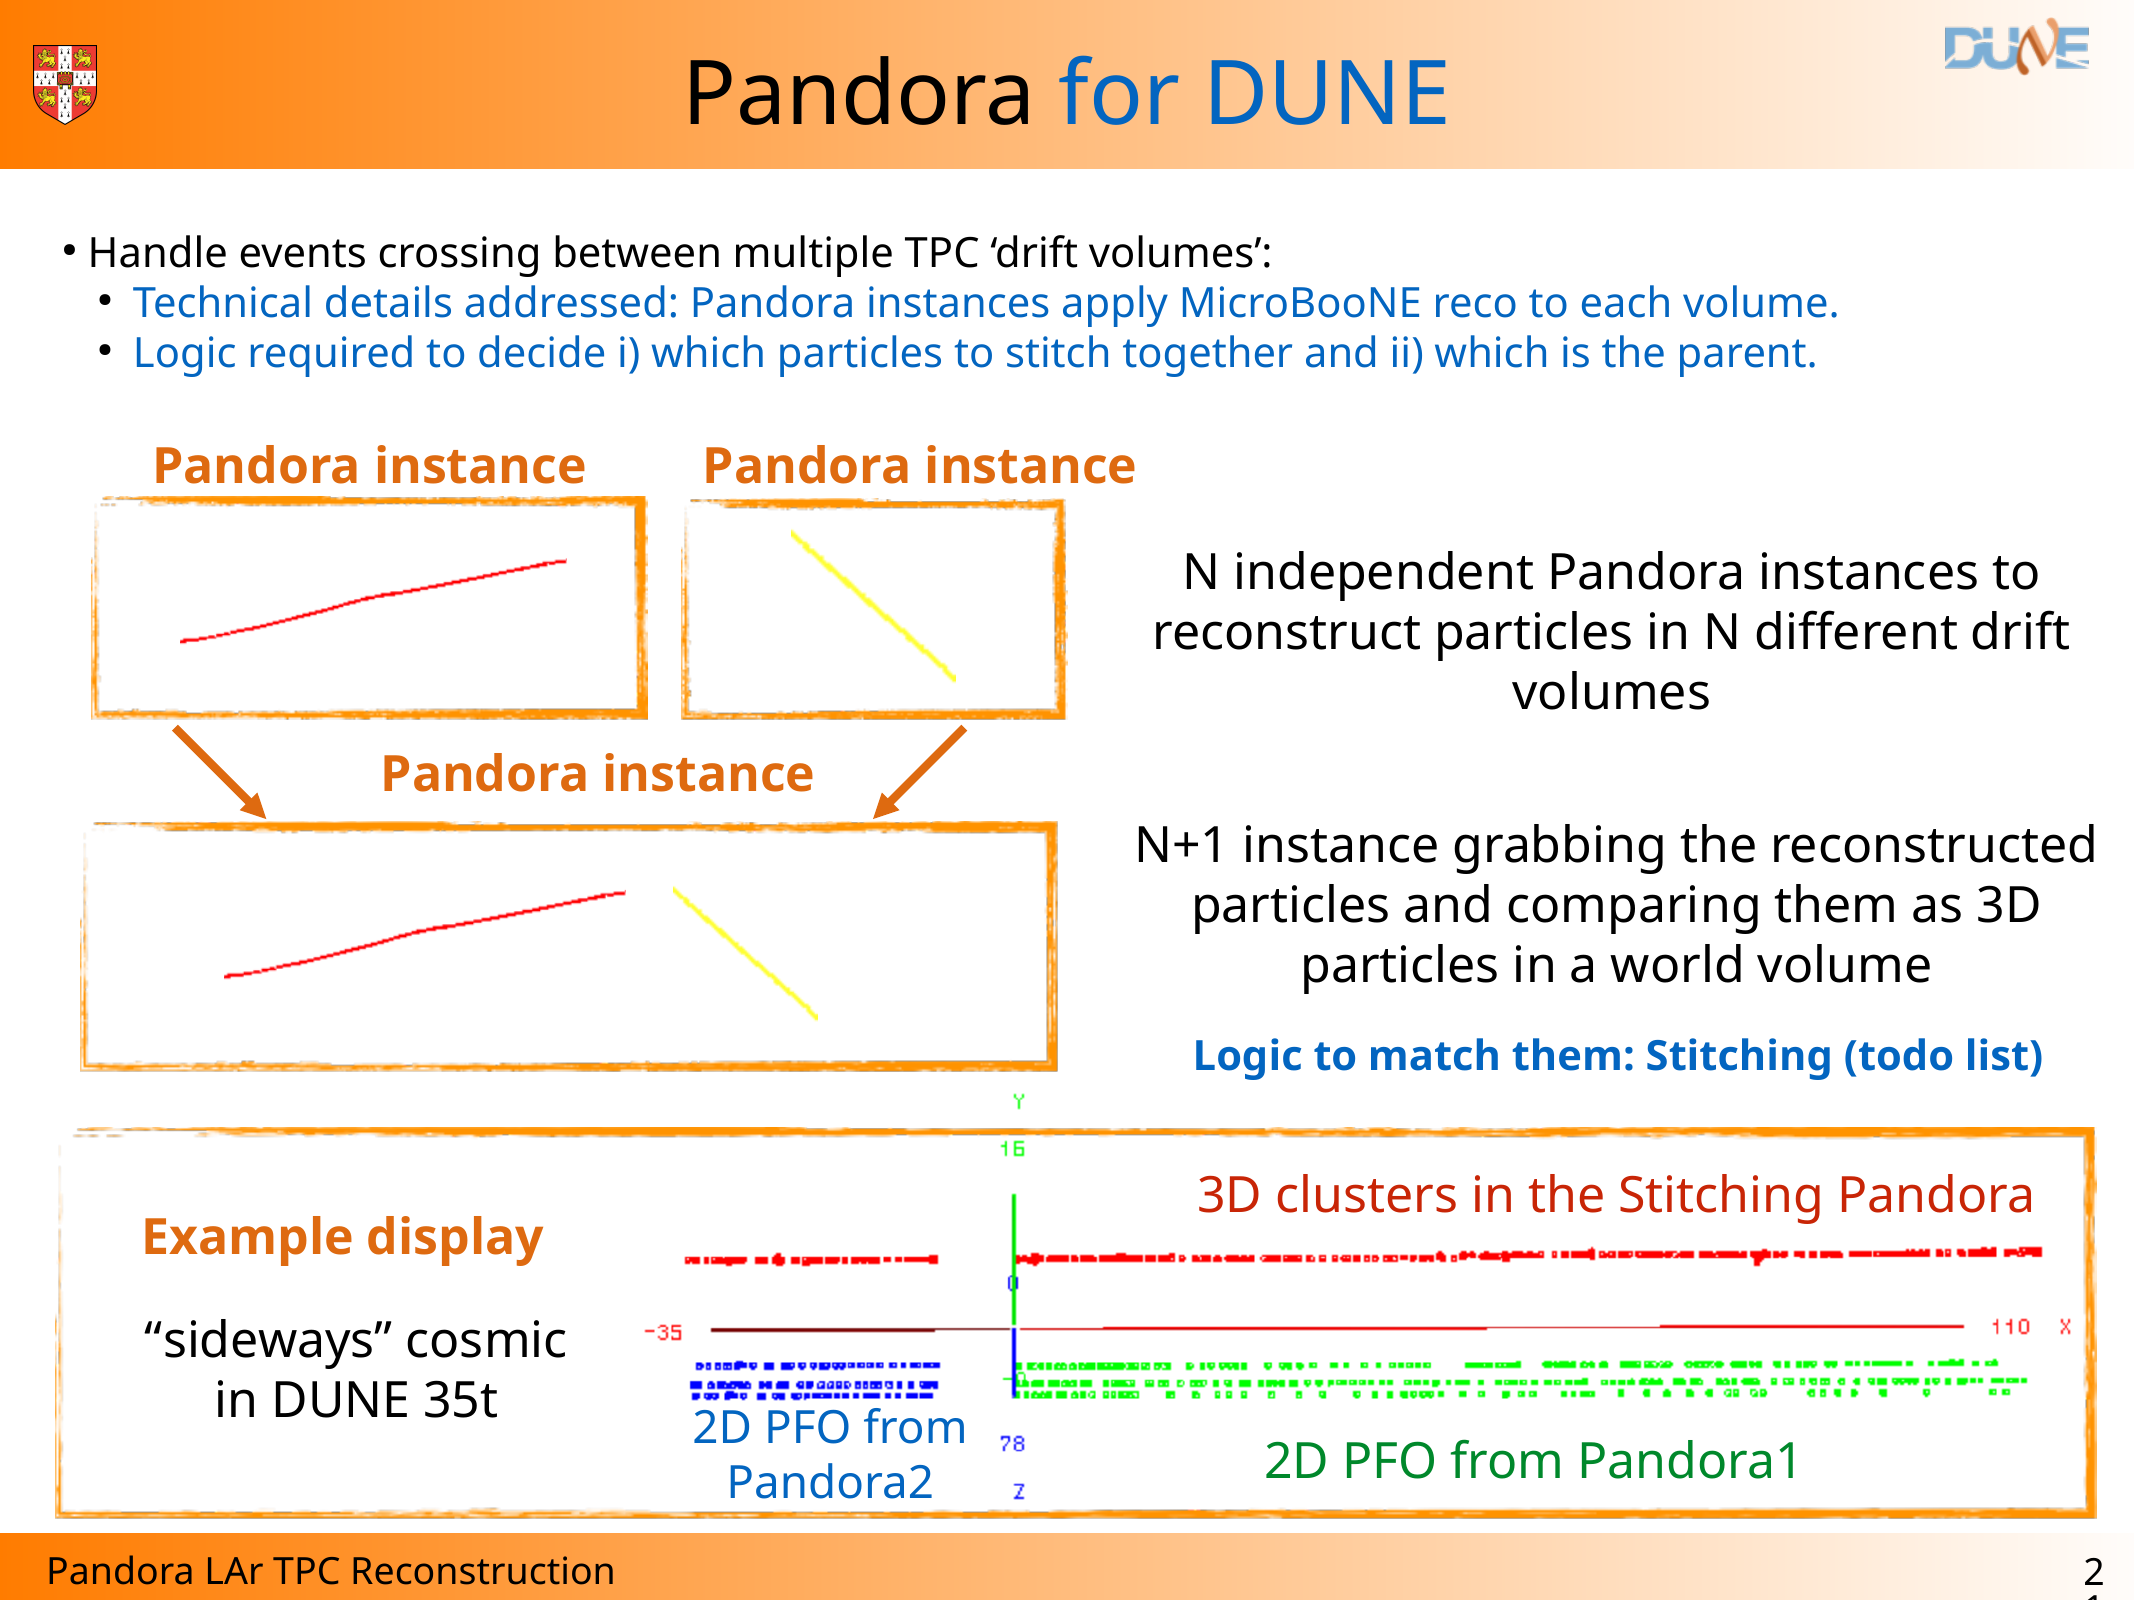

Pandora for DUNE
 Handle events crossing between multiple TPC ‘drift volumes’:
Technical details addressed: Pandora instances apply MicroBooNE reco to each volume.
Logic required to decide i) which particles to stitch together and ii) which is the parent.
Pandora instance
Pandora instance
N independent Pandora instances to reconstruct particles in N different drift volumes
Pandora instance
N+1 instance grabbing the reconstructed particles and comparing them as 3D particles in a world volume
Logic to match them: Stitching (todo list)
3D clusters in the Stitching Pandora
Example display
“sideways” cosmic in DUNE 35t
2D PFO from Pandora2
2D PFO from Pandora1